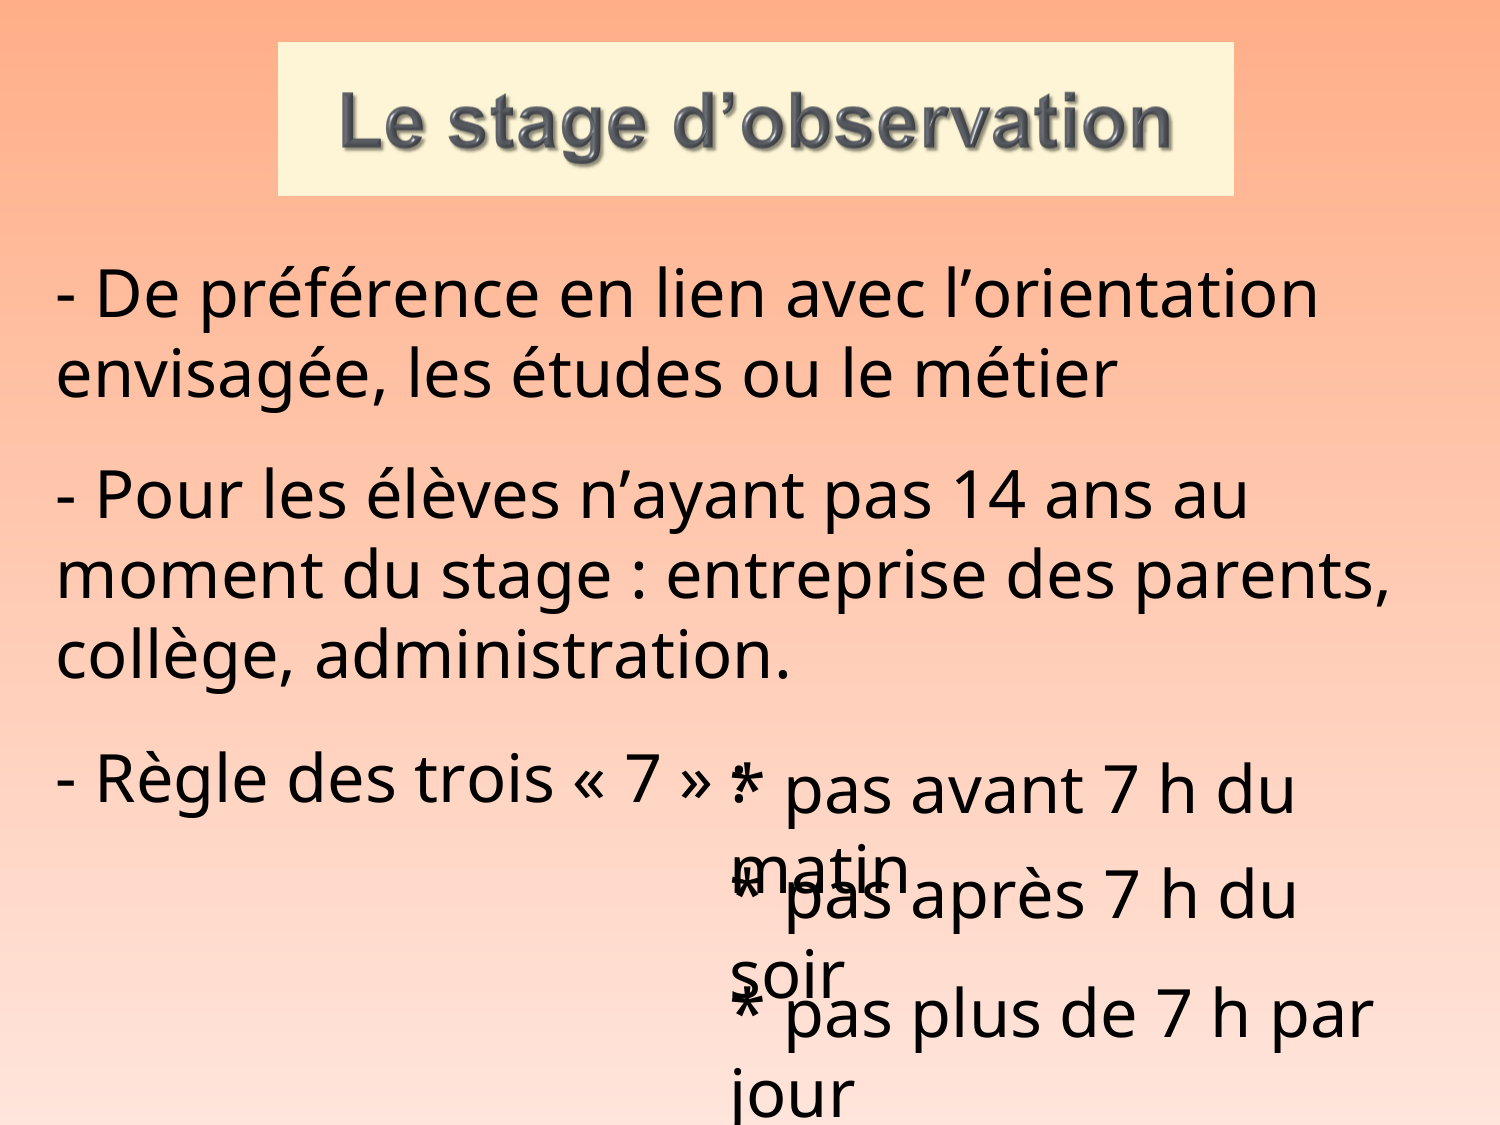

De préférence en lien avec l’orientation envisagée, les études ou le métier
- Pour les élèves n’ayant pas 14 ans au moment du stage : entreprise des parents, collège, administration.
 Règle des trois « 7 » :
* pas avant 7 h du matin
* pas après 7 h du soir
* pas plus de 7 h par jour